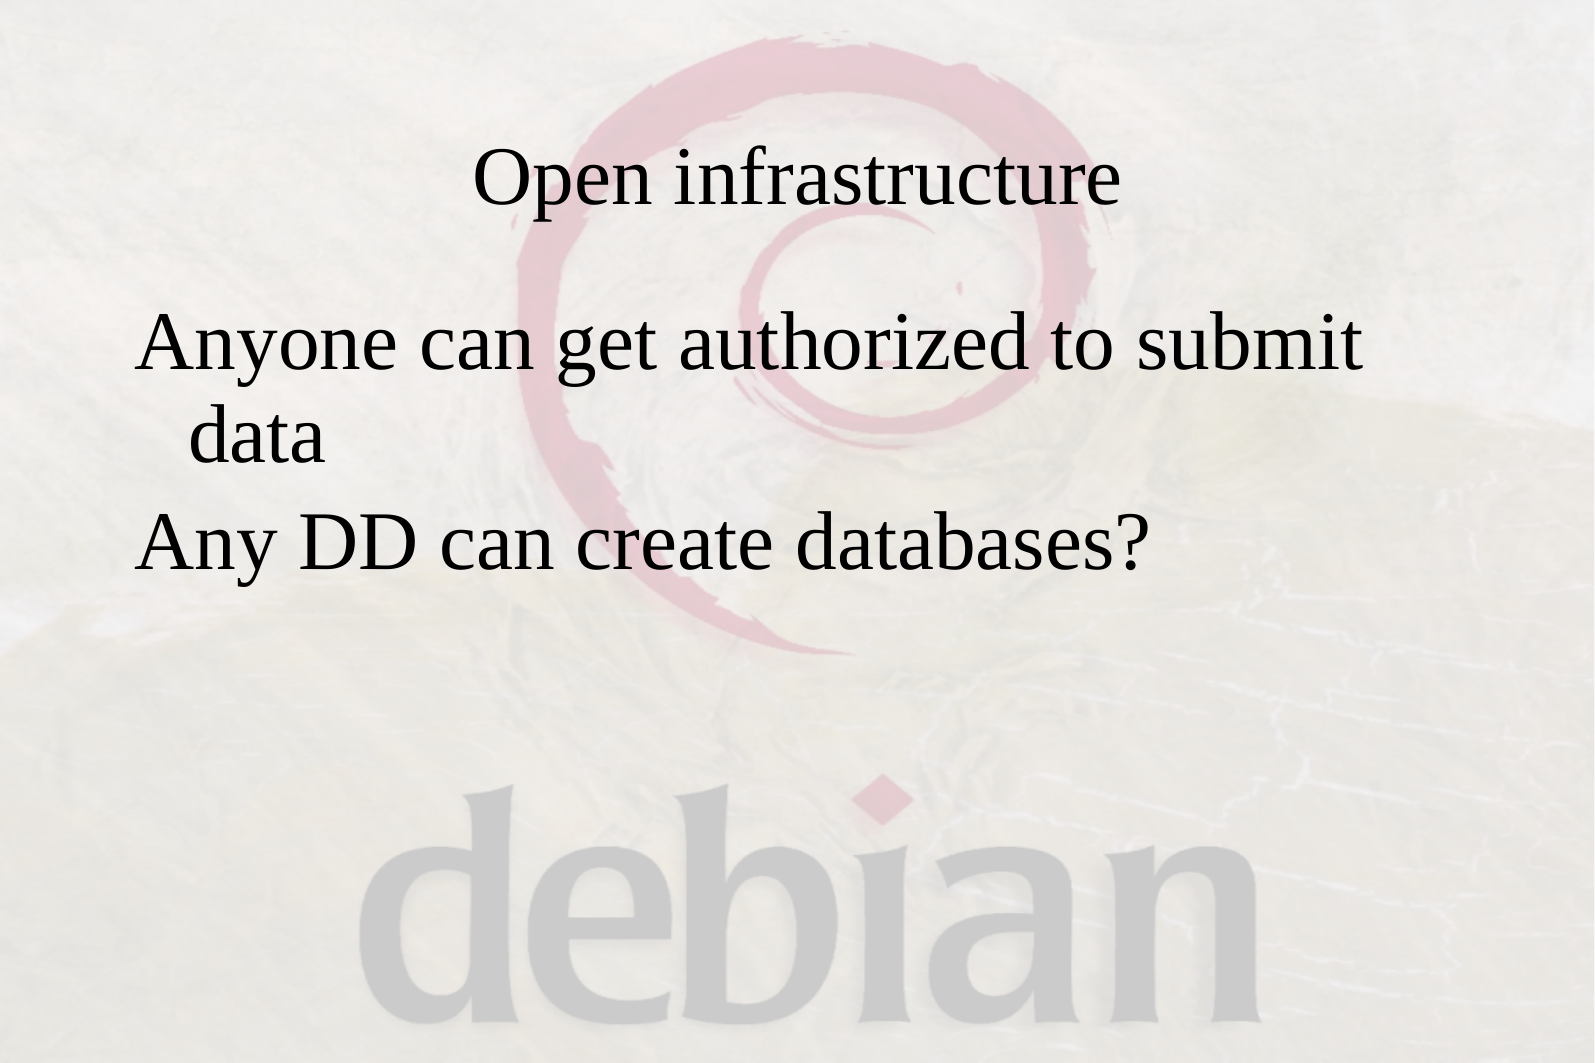

# Open infrastructure
Anyone can get authorized to submit data
Any DD can create databases?